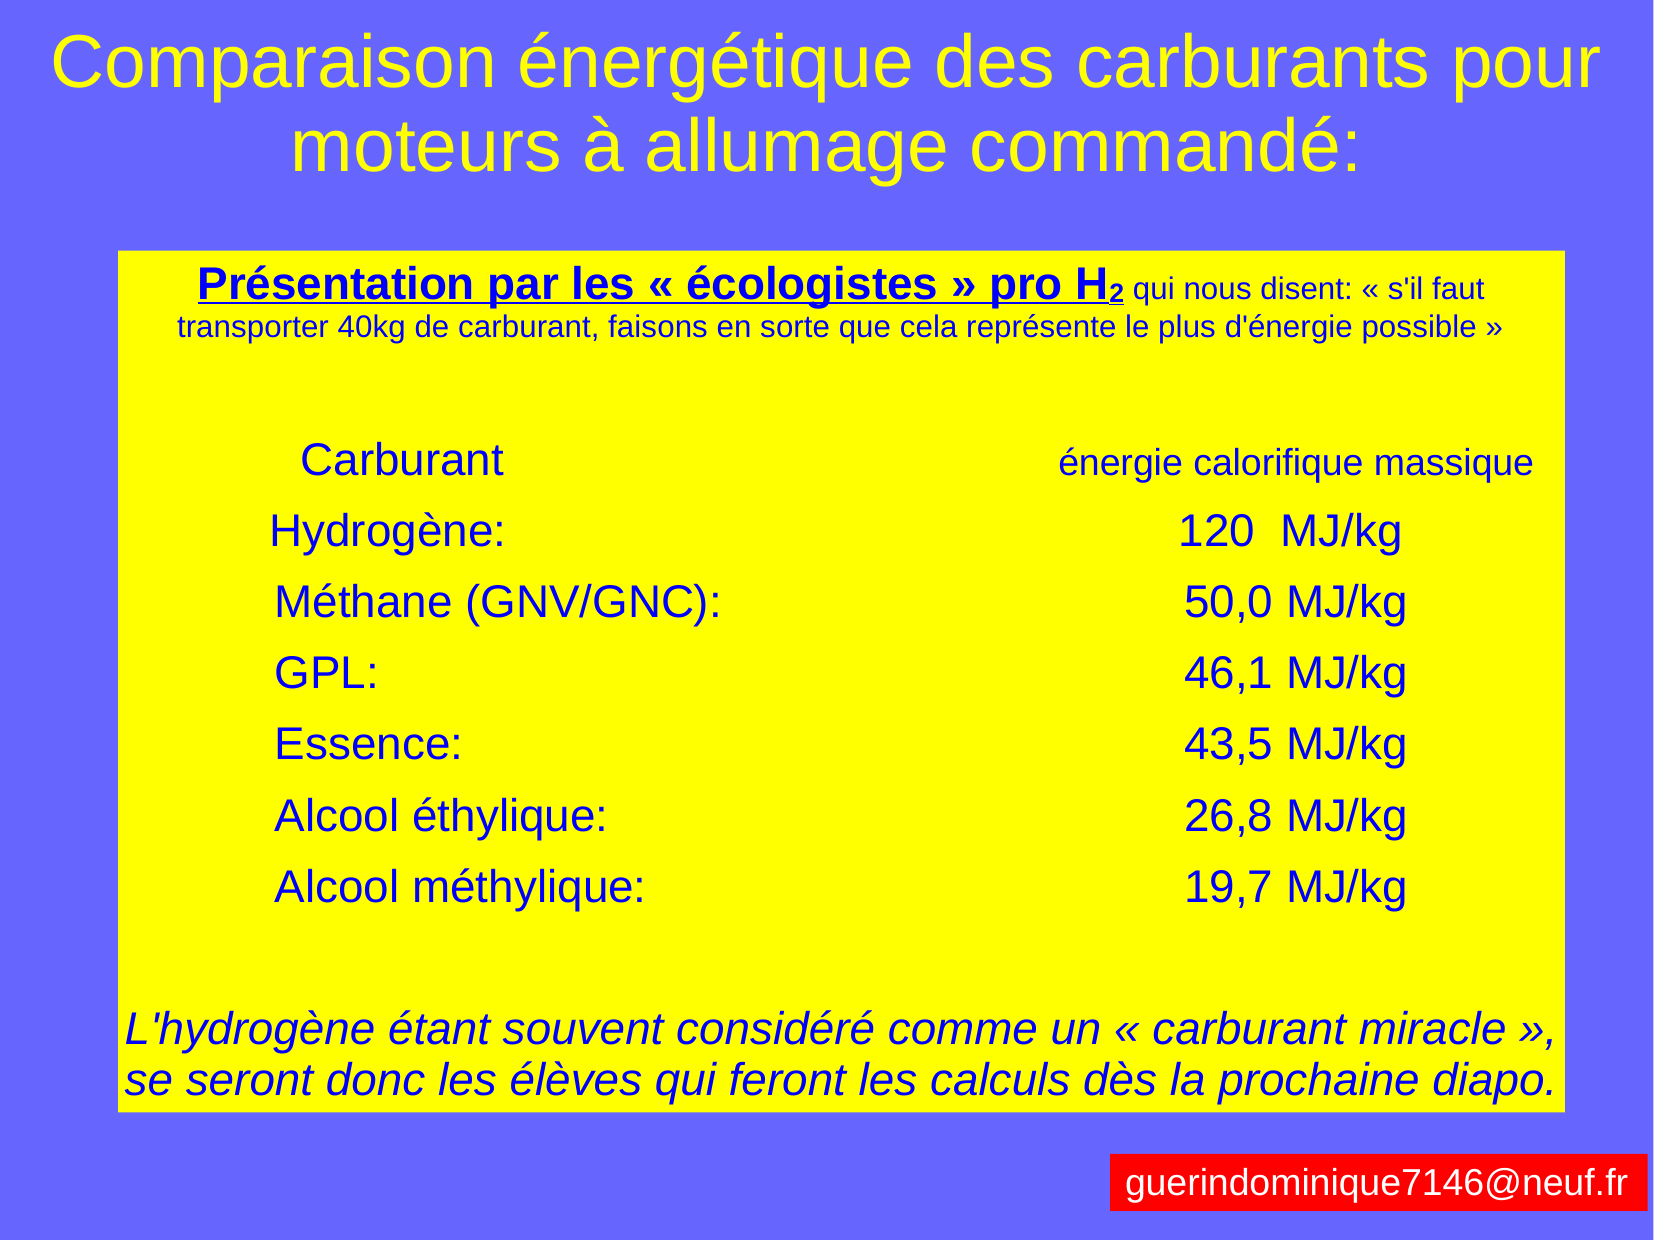

# Comparaison énergétique des carburants pour moteurs à allumage commandé:
Présentation par les « écologistes » pro H2 qui nous disent: « s'il faut transporter 40kg de carburant, faisons en sorte que cela représente le plus d'énergie possible »
	Carburant				énergie calorifique massique
	Hydrogène:					120 MJ/kg
Méthane (GNV/GNC):				50,0 MJ/kg
GPL: 						46,1 MJ/kg
Essence:					43,5 MJ/kg
Alcool éthylique:				26,8 MJ/kg
Alcool méthylique:				19,7 MJ/kg
L'hydrogène étant souvent considéré comme un « carburant miracle », se seront donc les élèves qui feront les calculs dès la prochaine diapo.
guerindominique7146@neuf.fr